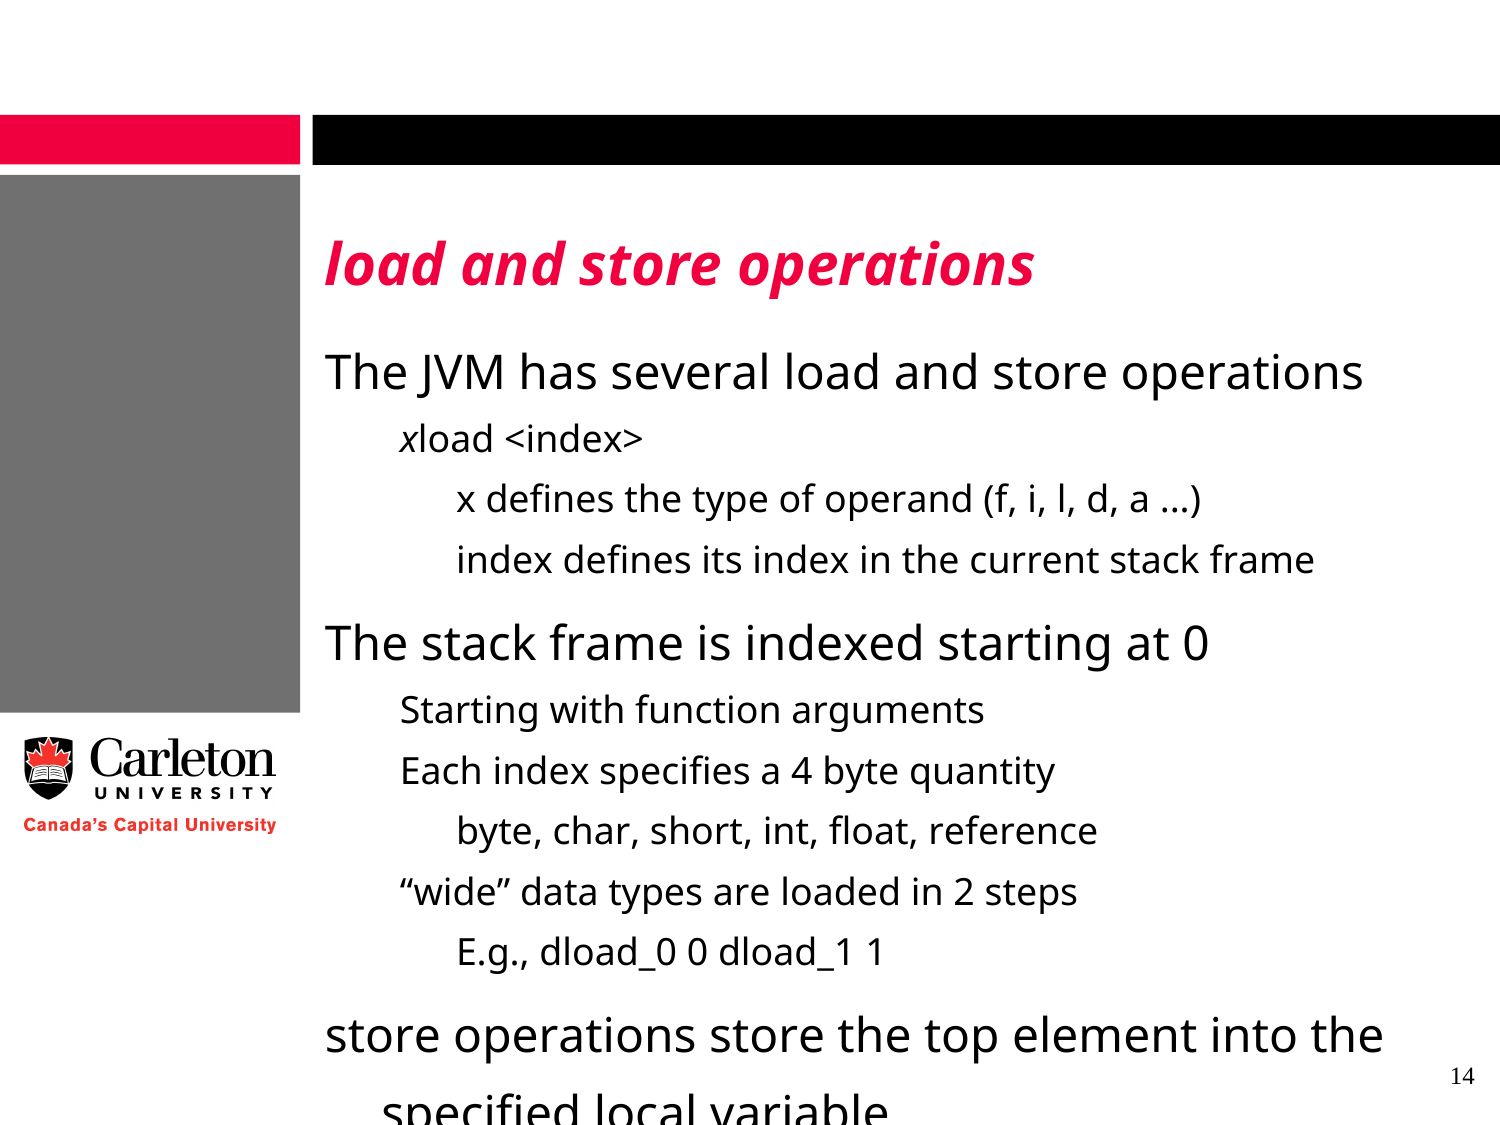

# load and store operations
The JVM has several load and store operations
xload <index>
x defines the type of operand (f, i, l, d, a ...)
index defines its index in the current stack frame
The stack frame is indexed starting at 0
Starting with function arguments
Each index specifies a 4 byte quantity
byte, char, short, int, float, reference
“wide” data types are loaded in 2 steps
E.g., dload_0 0 dload_1 1
store operations store the top element into the specified local variable
14